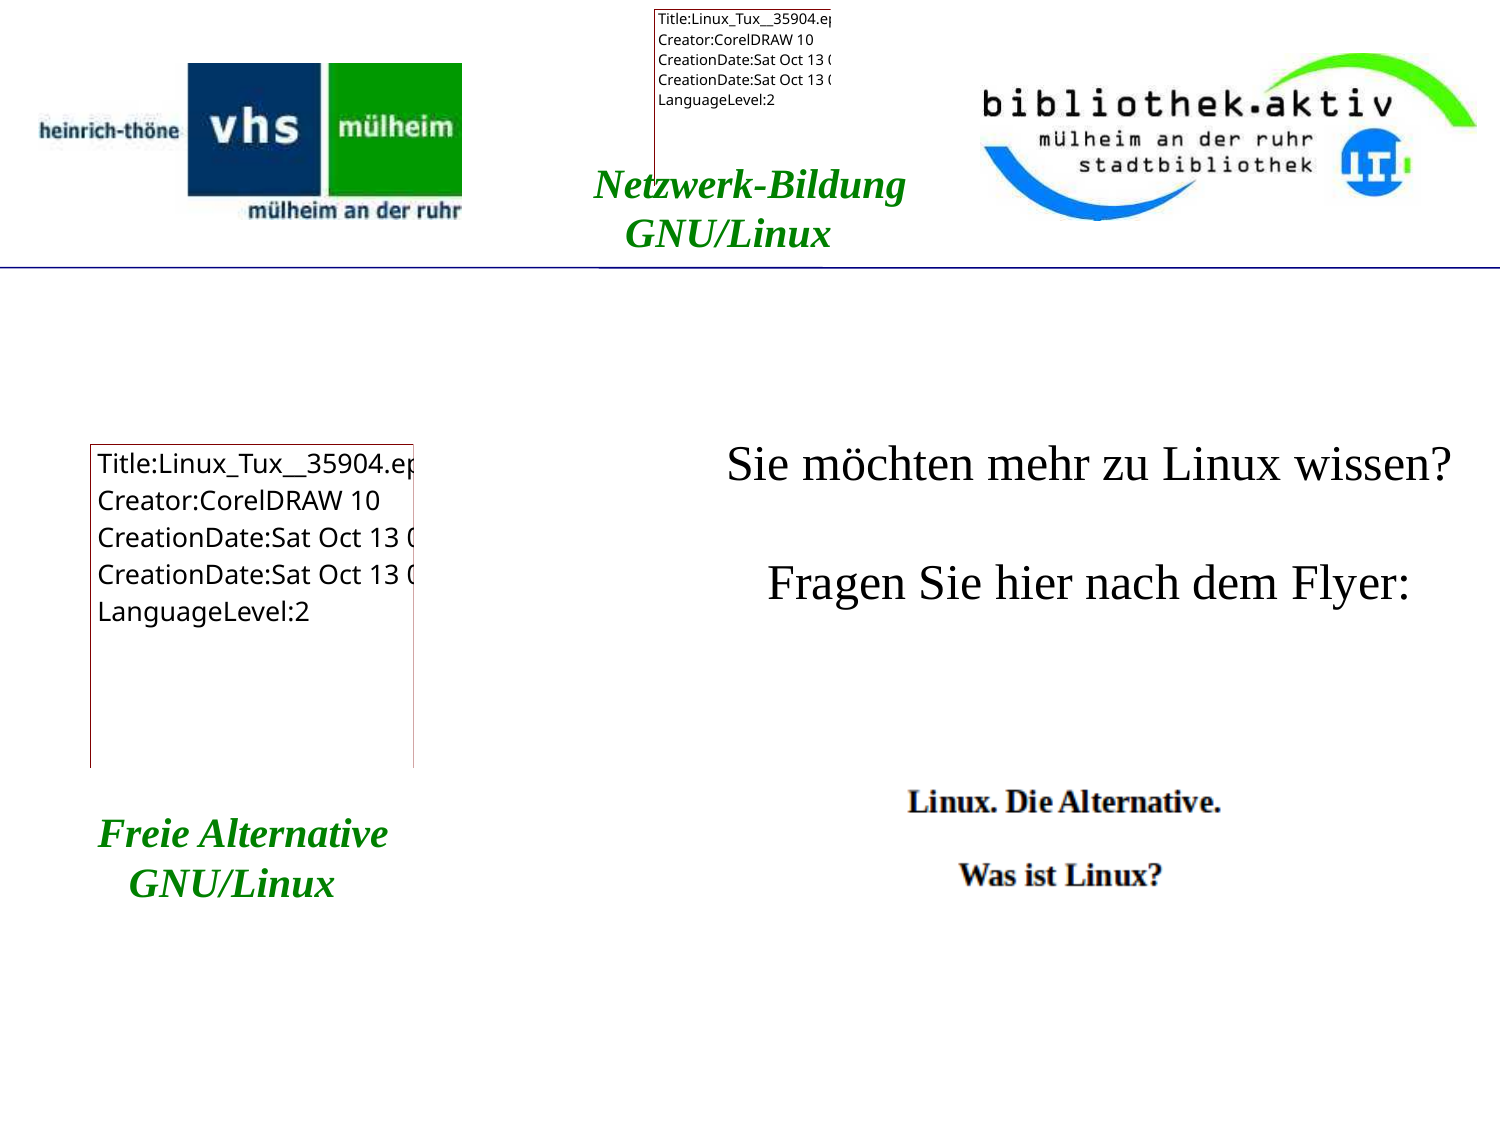

Netzwerk-Bildung
 GNU/Linux
Sie möchten mehr zu Linux wissen?
Fragen Sie hier nach dem Flyer:
Freie Alternative
 GNU/Linux